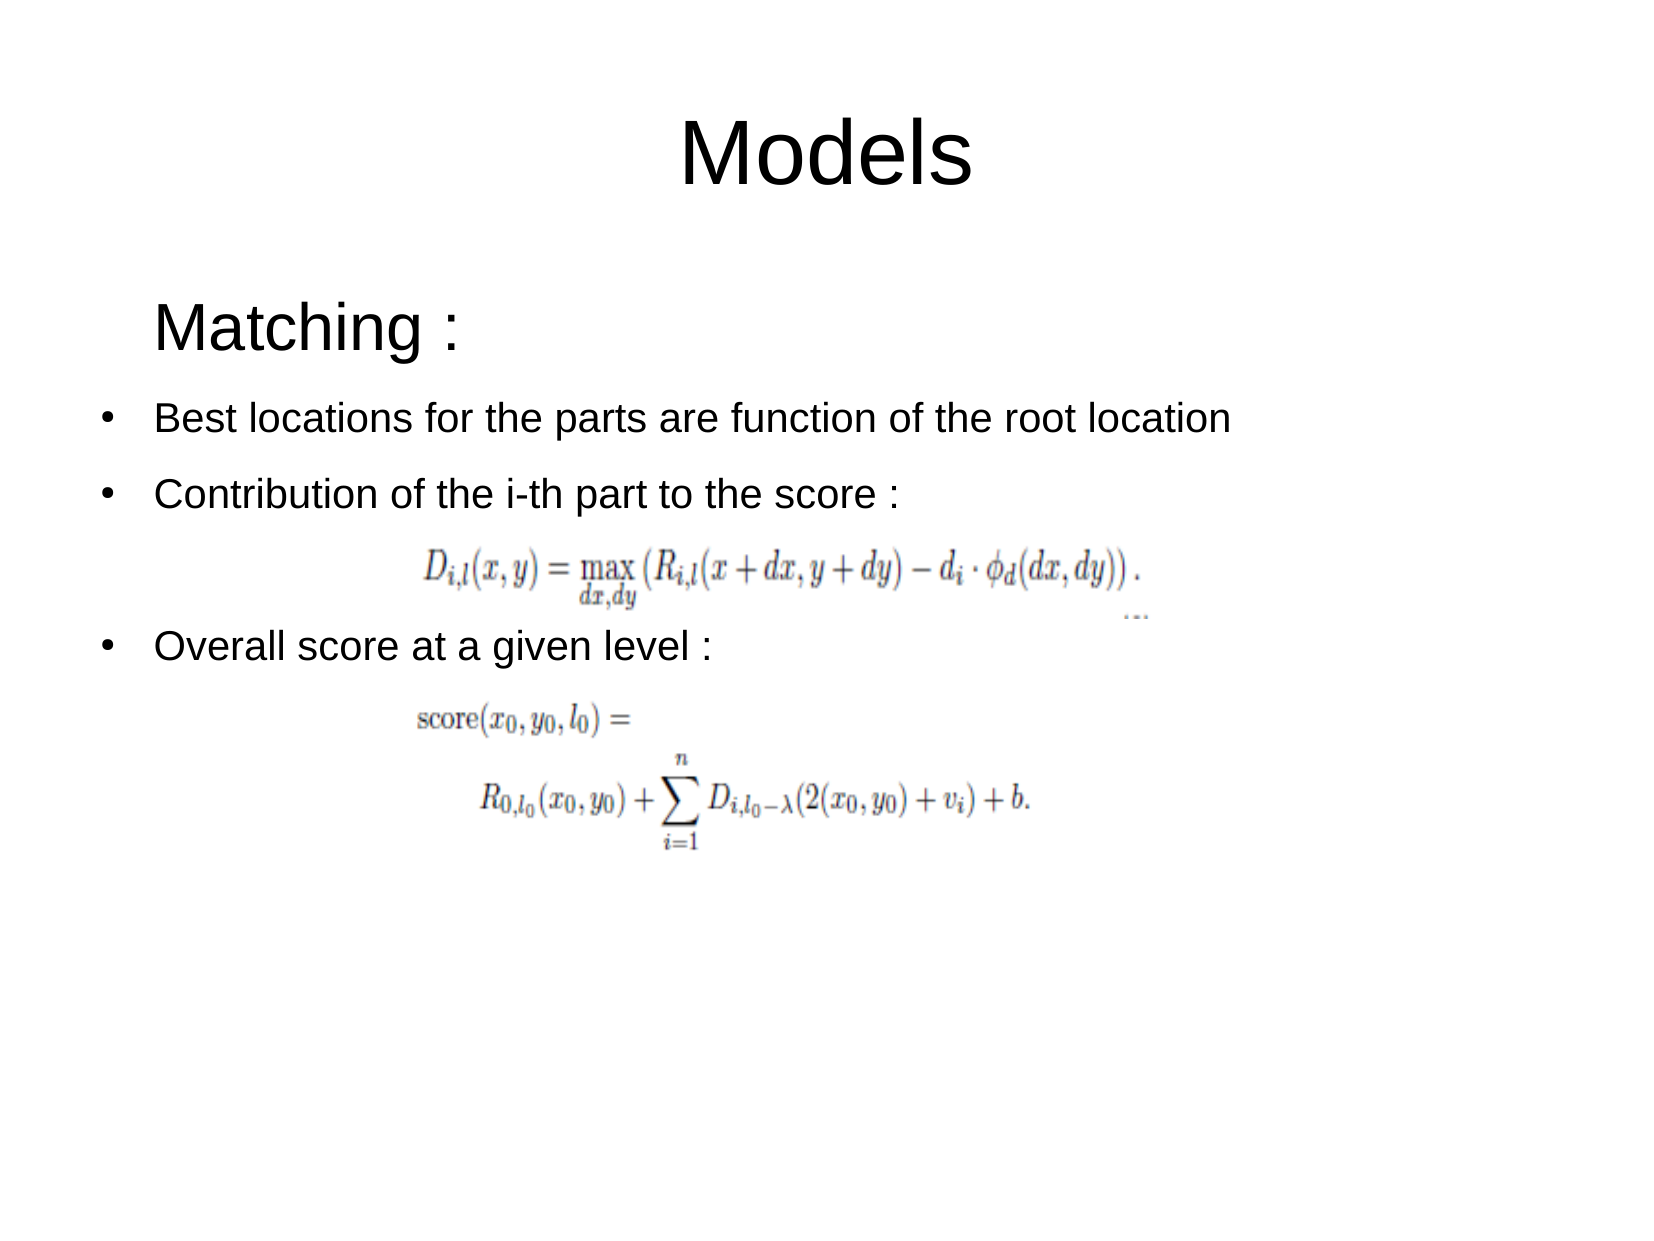

# Models
Matching :
Best locations for the parts are function of the root location
Contribution of the i-th part to the score :
Overall score at a given level :